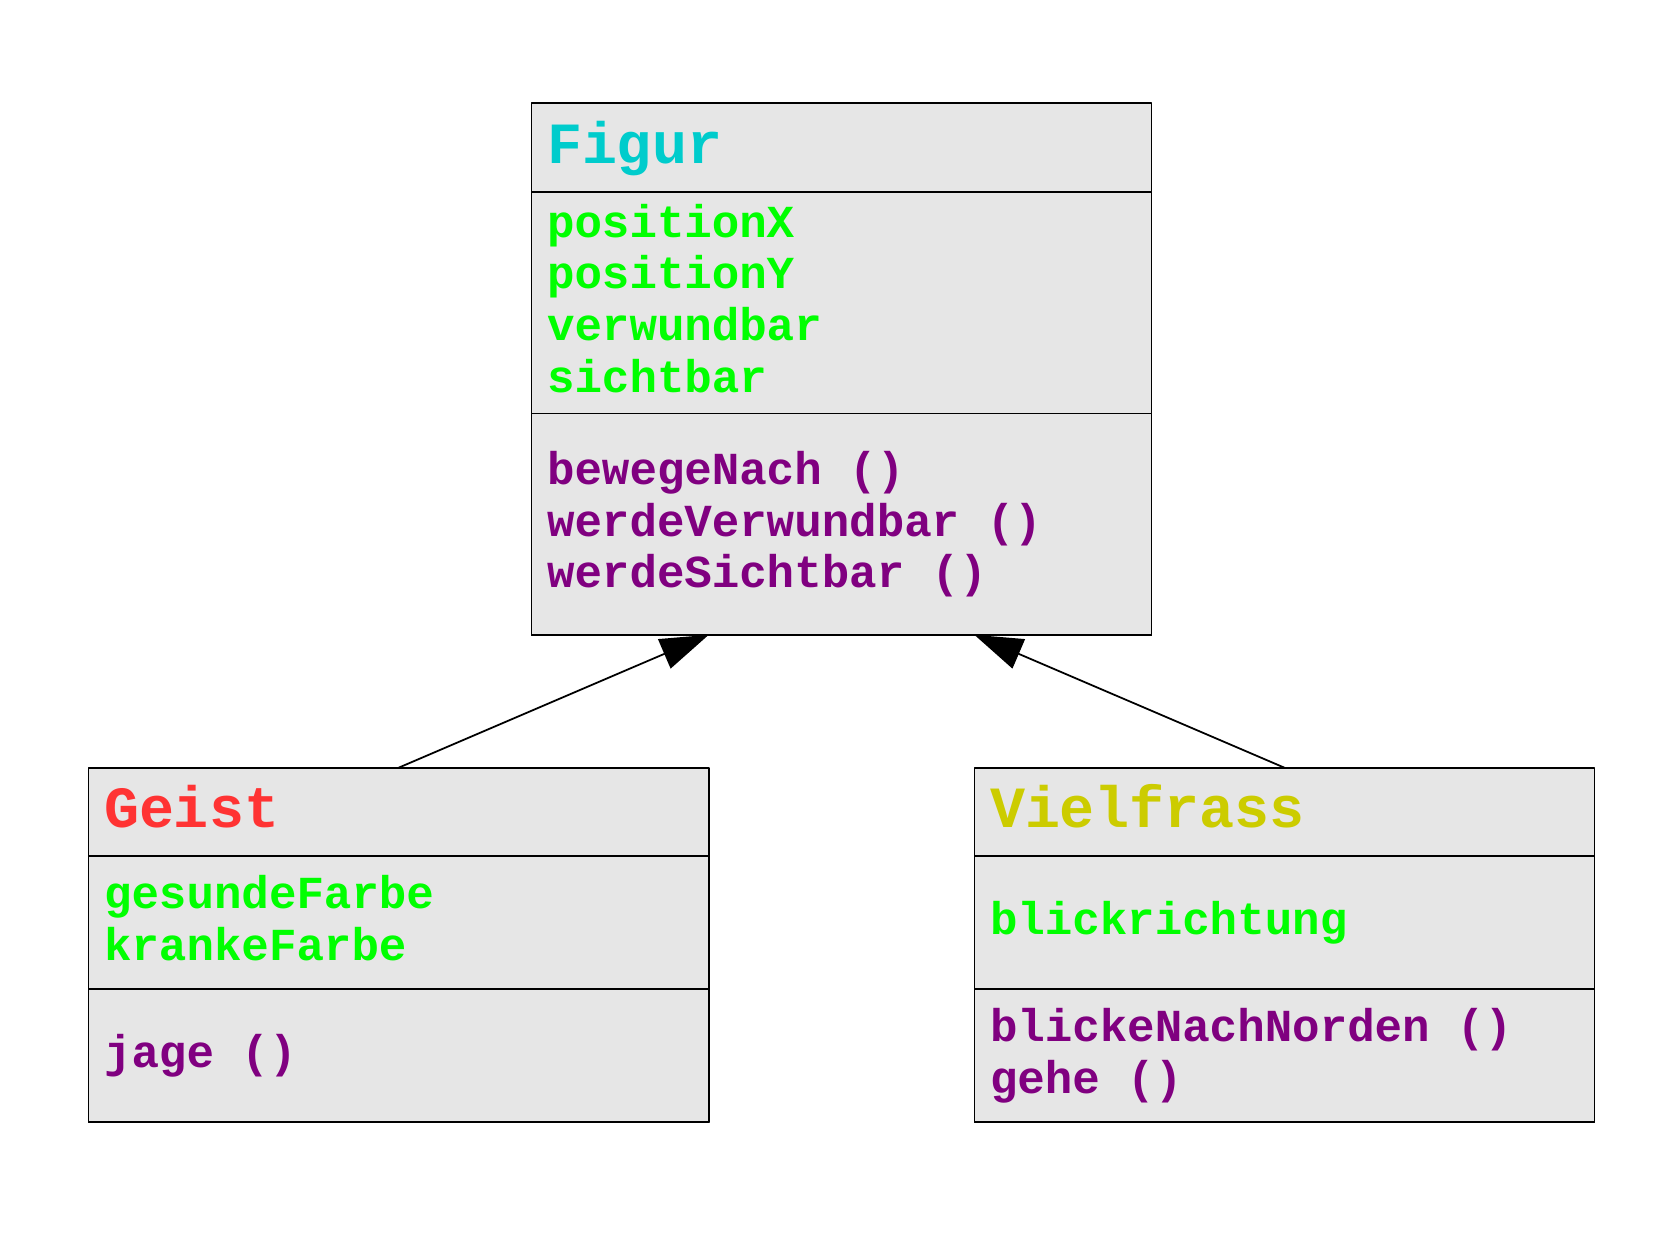

Figur
positionX
positionY
verwundbar
sichtbar
bewegeNach ()
werdeVerwundbar ()
werdeSichtbar ()
Geist
Vielfrass
gesundeFarbe
krankeFarbe
blickrichtung
jage ()
blickeNachNorden ()
gehe ()